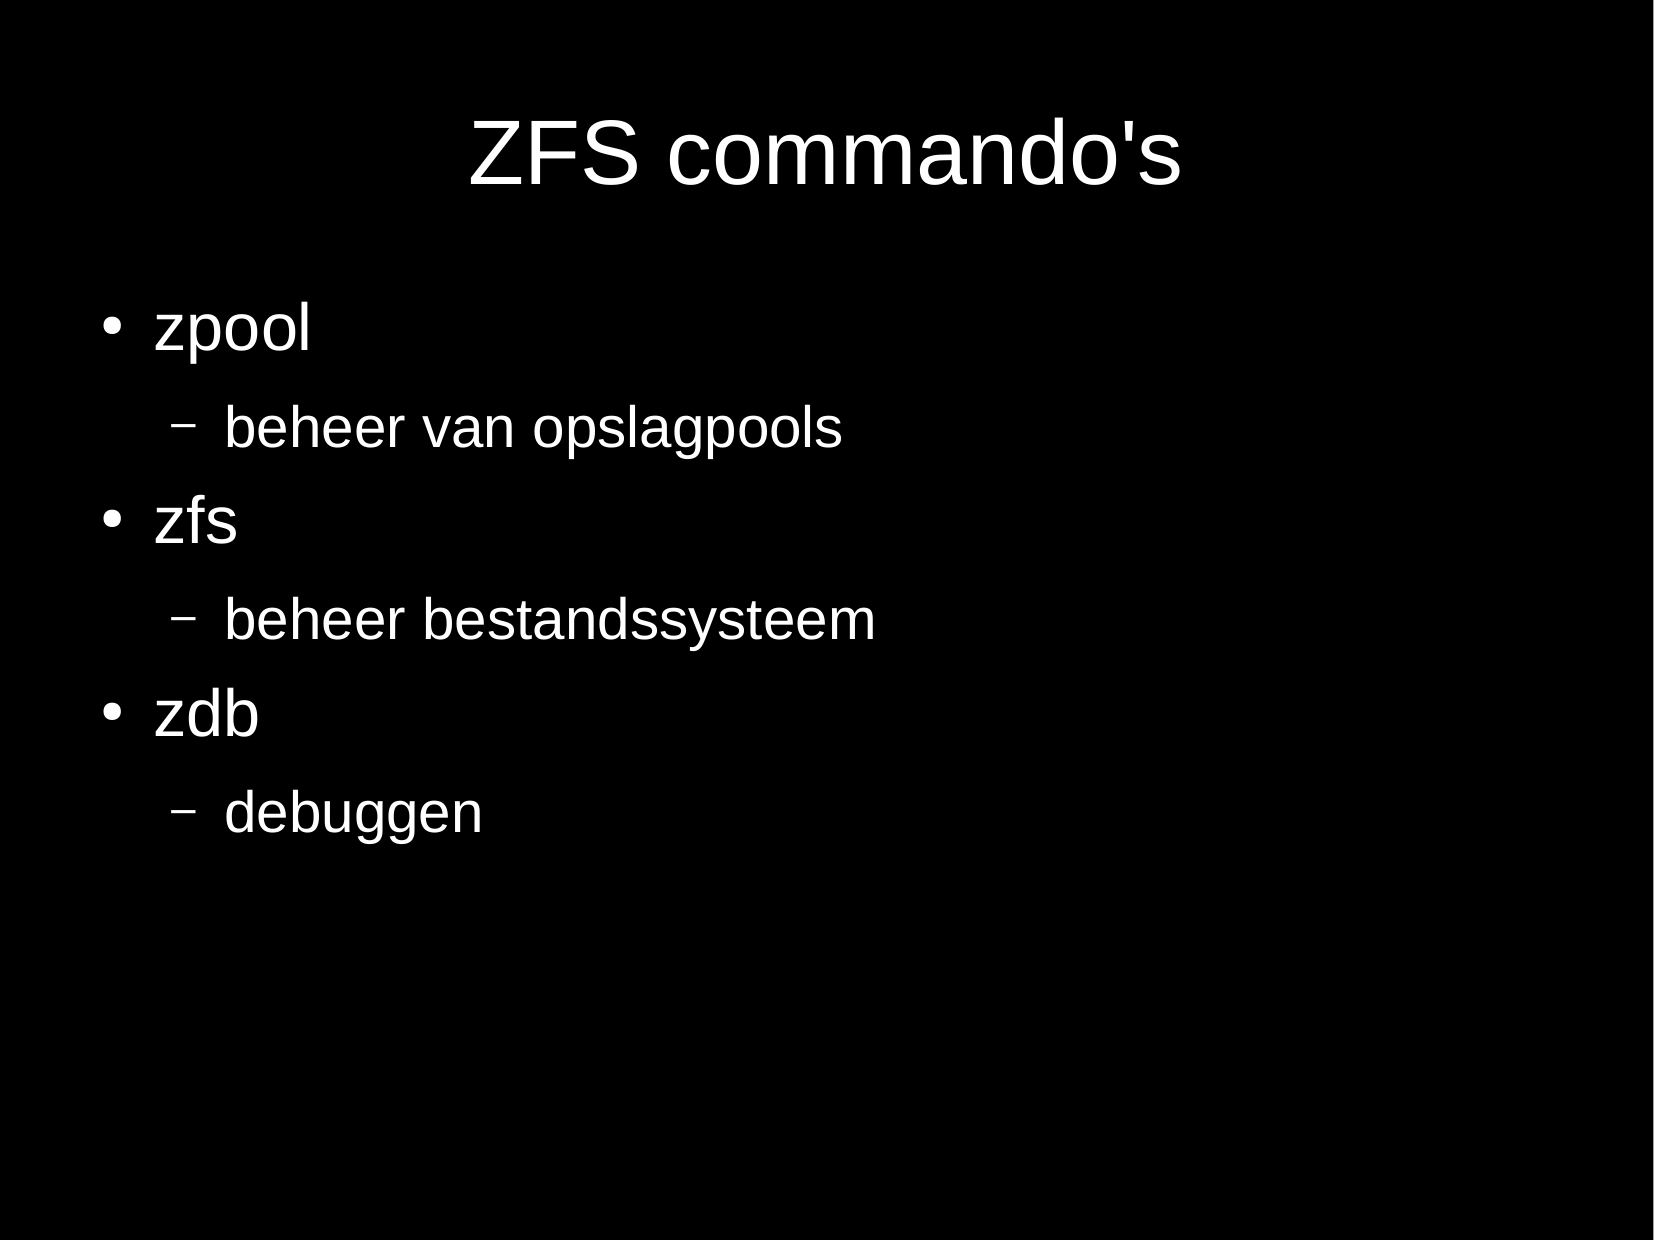

# ZFS commando's
zpool
beheer van opslagpools
zfs
beheer bestandssysteem
zdb
debuggen